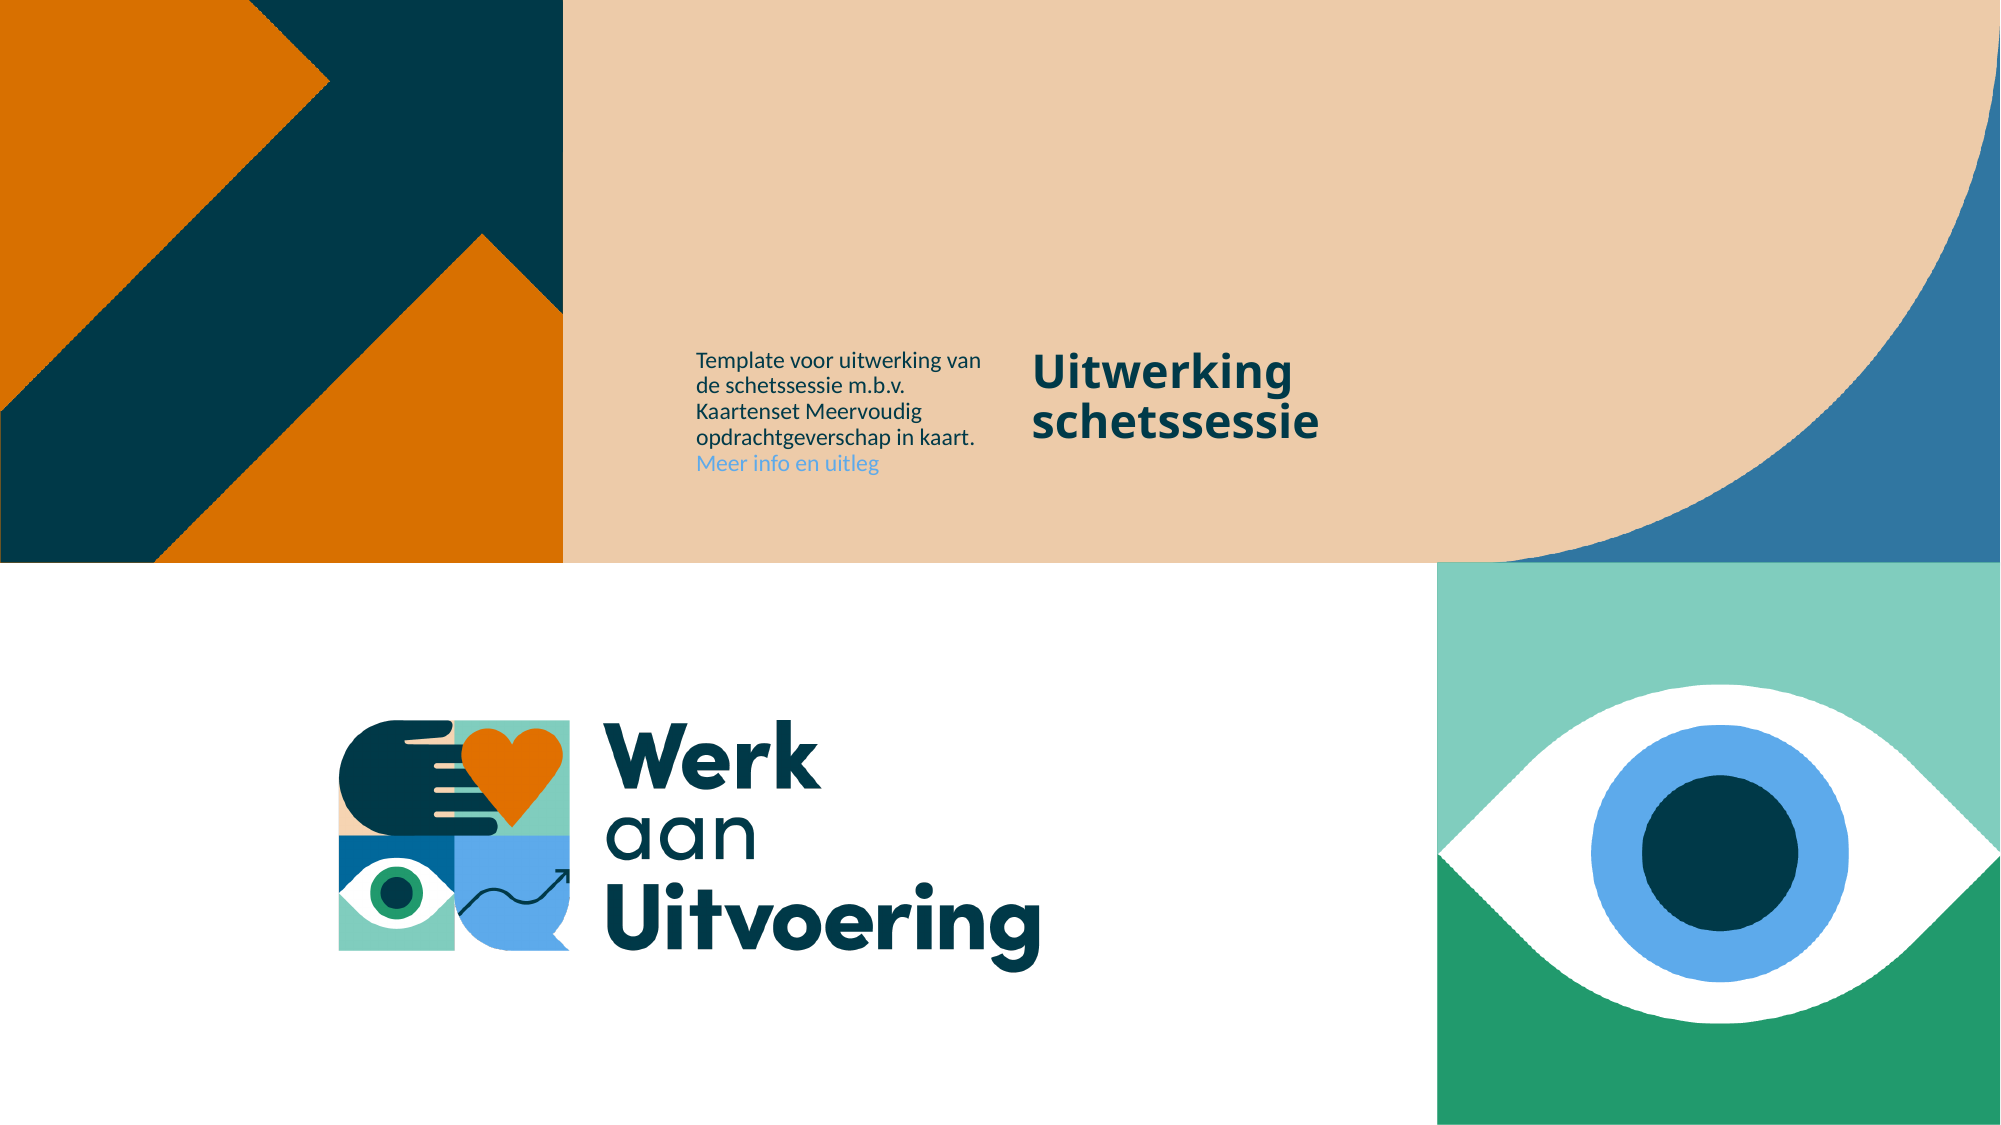

# Template voor uitwerking van de schetssessie m.b.v. Kaartenset Meervoudig opdrachtgeverschap in kaart. Meer info en uitleg
Uitwerking schetssessie